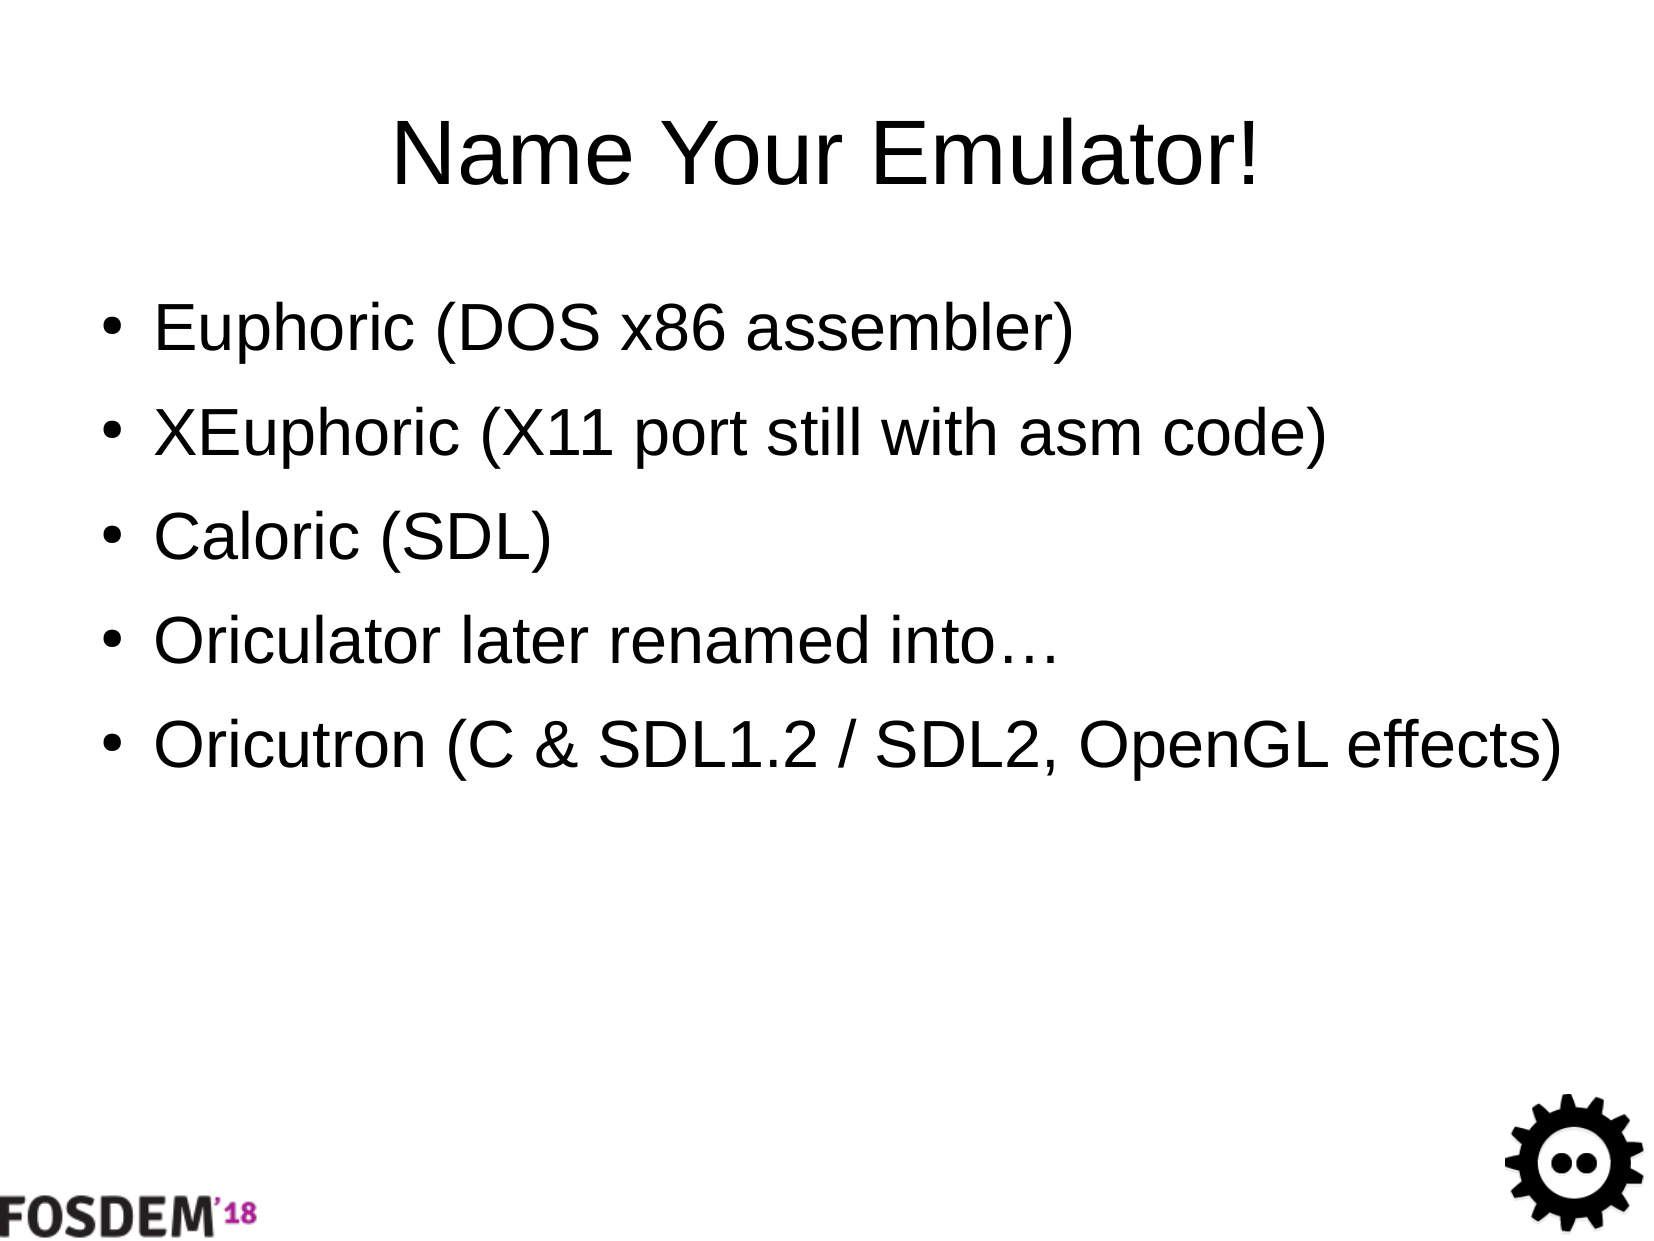

# Name Your Emulator!
Euphoric (DOS x86 assembler)
XEuphoric (X11 port still with asm code)
Caloric (SDL)
Oriculator later renamed into…
Oricutron (C & SDL1.2 / SDL2, OpenGL effects)